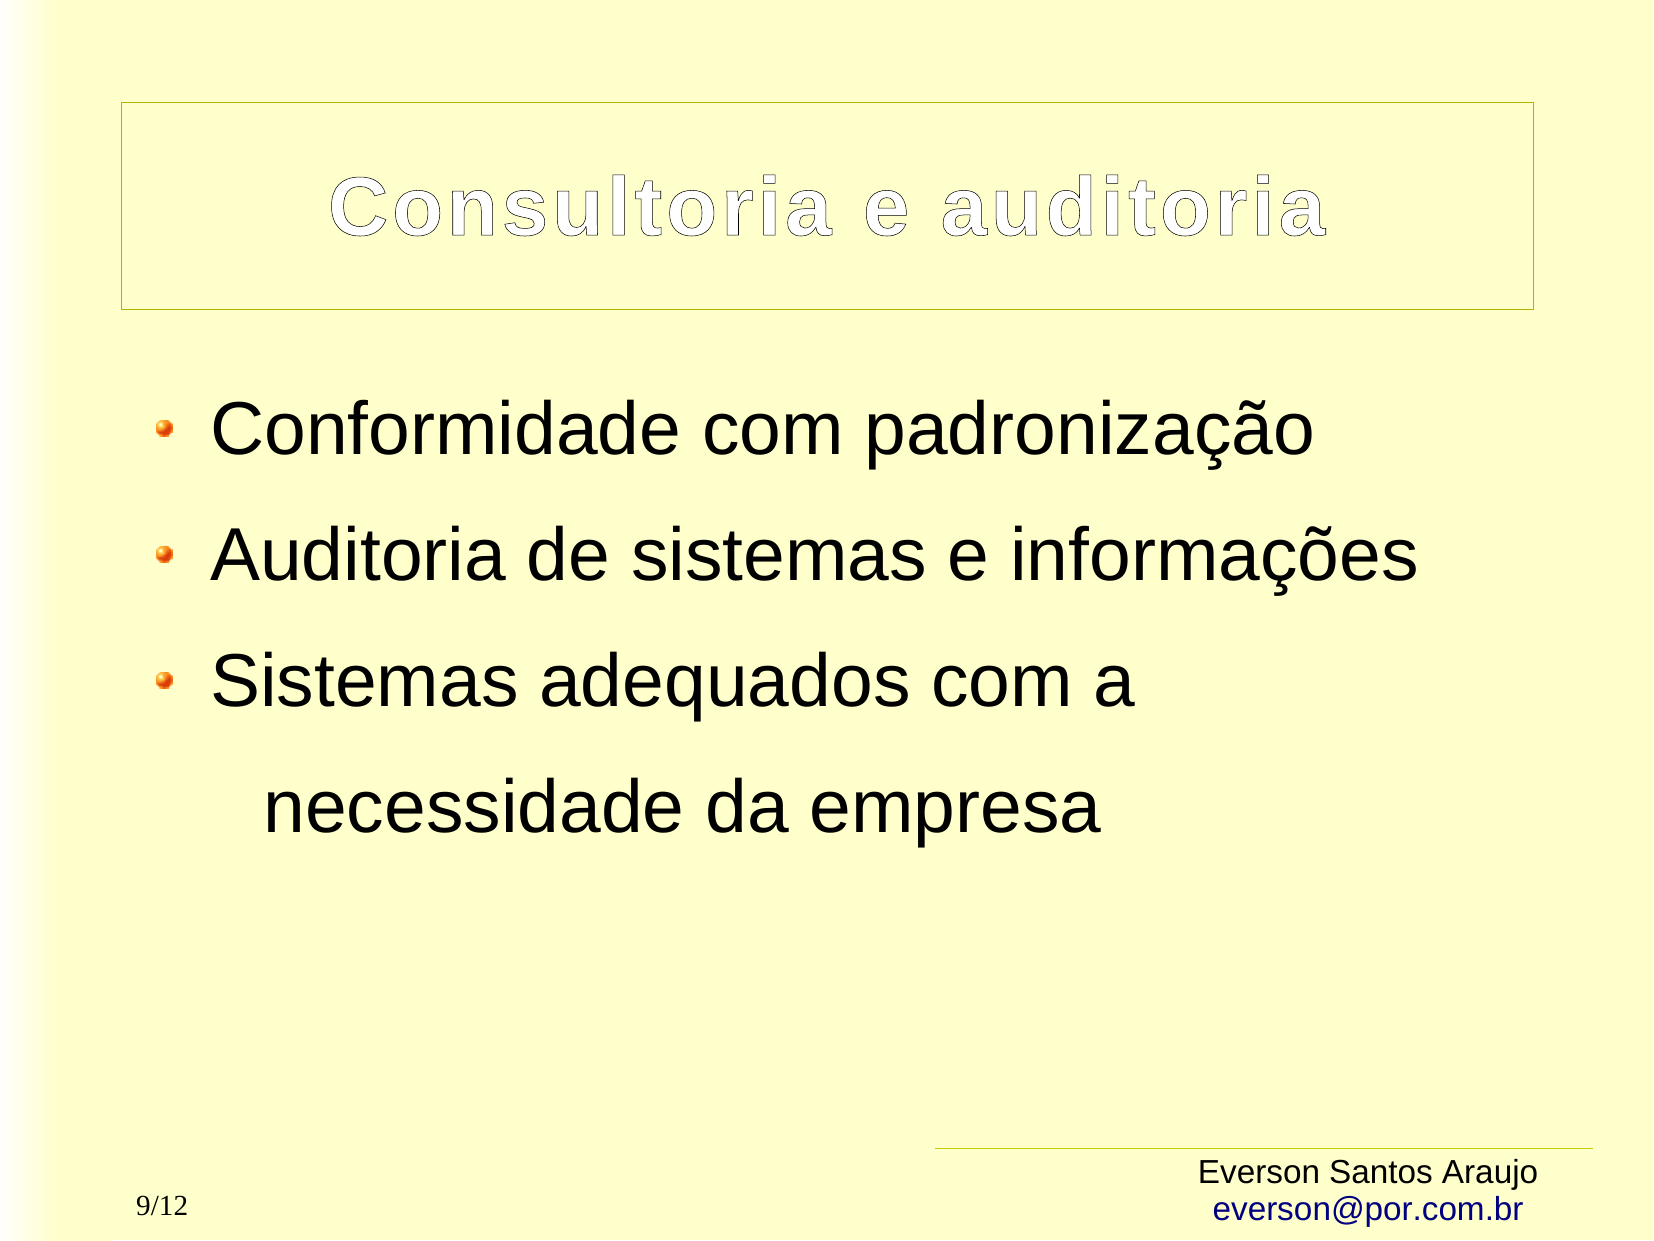

# Consultoria e auditoria
Conformidade com padronização
Auditoria de sistemas e informações
Sistemas adequados com a necessidade da empresa